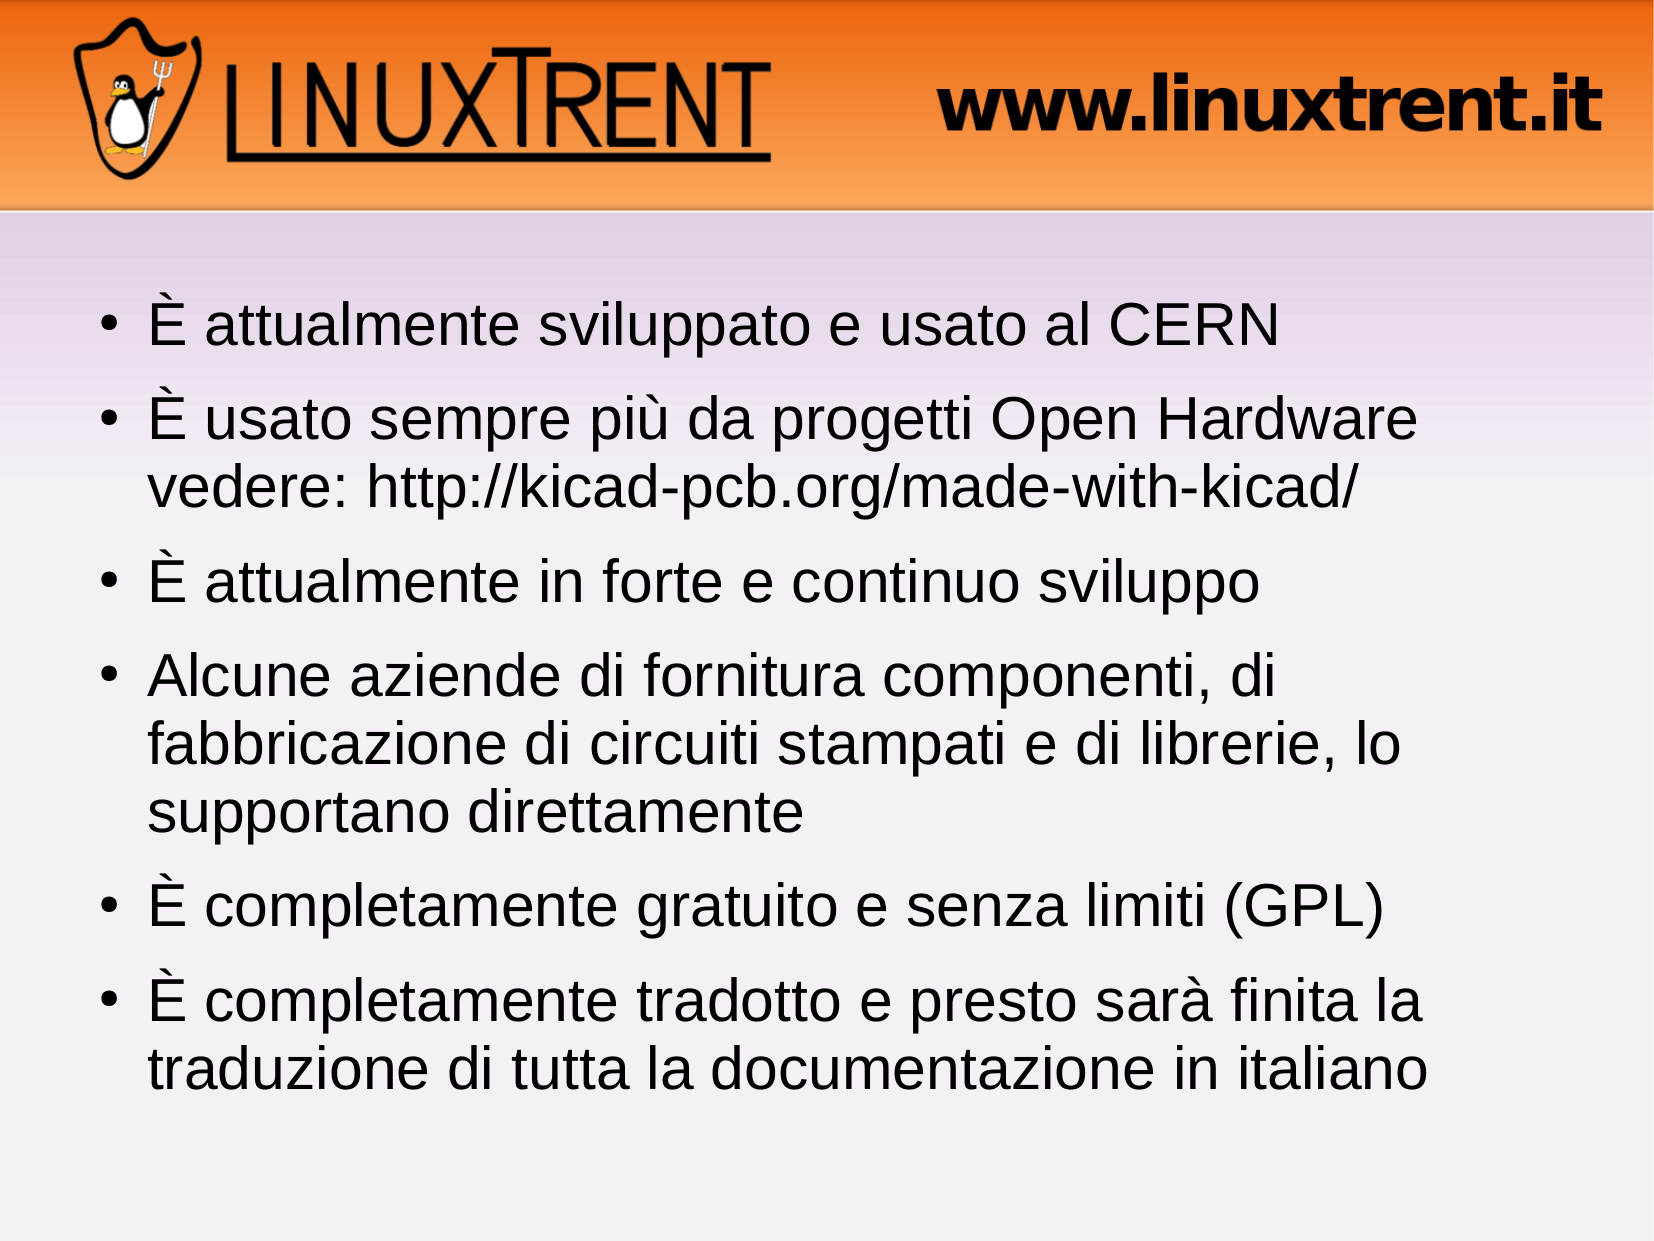

# È attualmente sviluppato e usato al CERN
È usato sempre più da progetti Open Hardware
vedere: http://kicad-pcb.org/made-with-kicad/
È attualmente in forte e continuo sviluppo
Alcune aziende di fornitura componenti, di fabbricazione di circuiti stampati e di librerie, lo supportano direttamente
È completamente gratuito e senza limiti (GPL)
È completamente tradotto e presto sarà finita la traduzione di tutta la documentazione in italiano